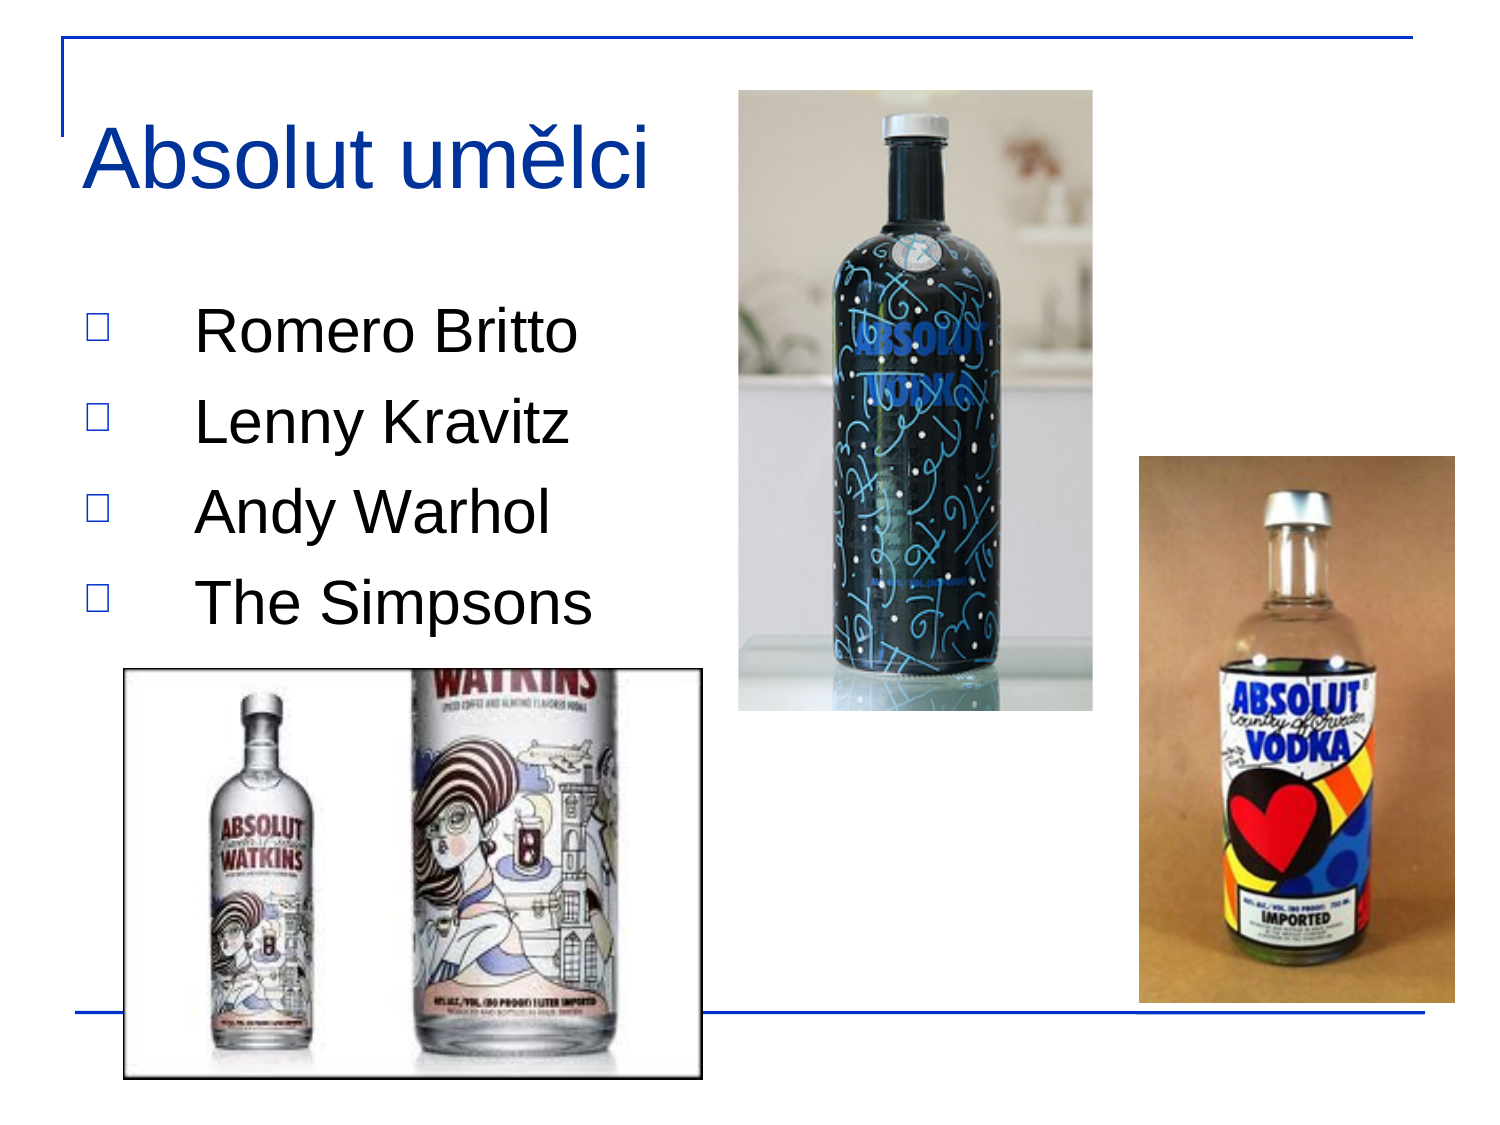

# Absolut umělci
Romero Britto
Lenny Kravitz
Andy Warhol
The Simpsons